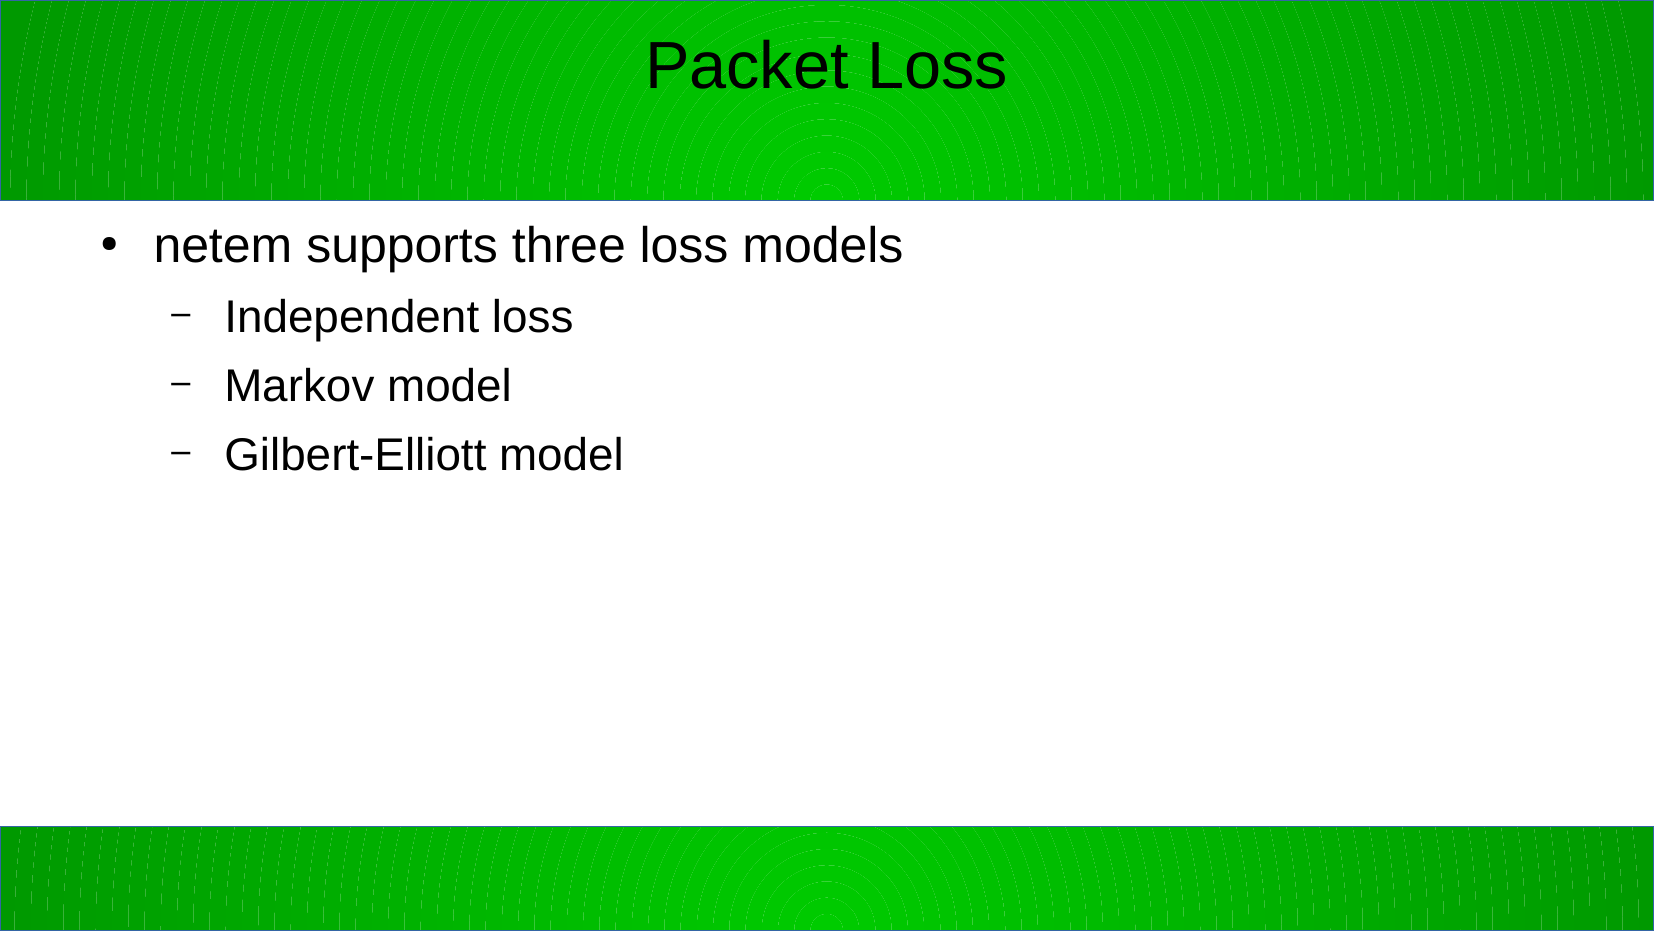

# Packet Loss
netem supports three loss models
Independent loss
Markov model
Gilbert-Elliott model